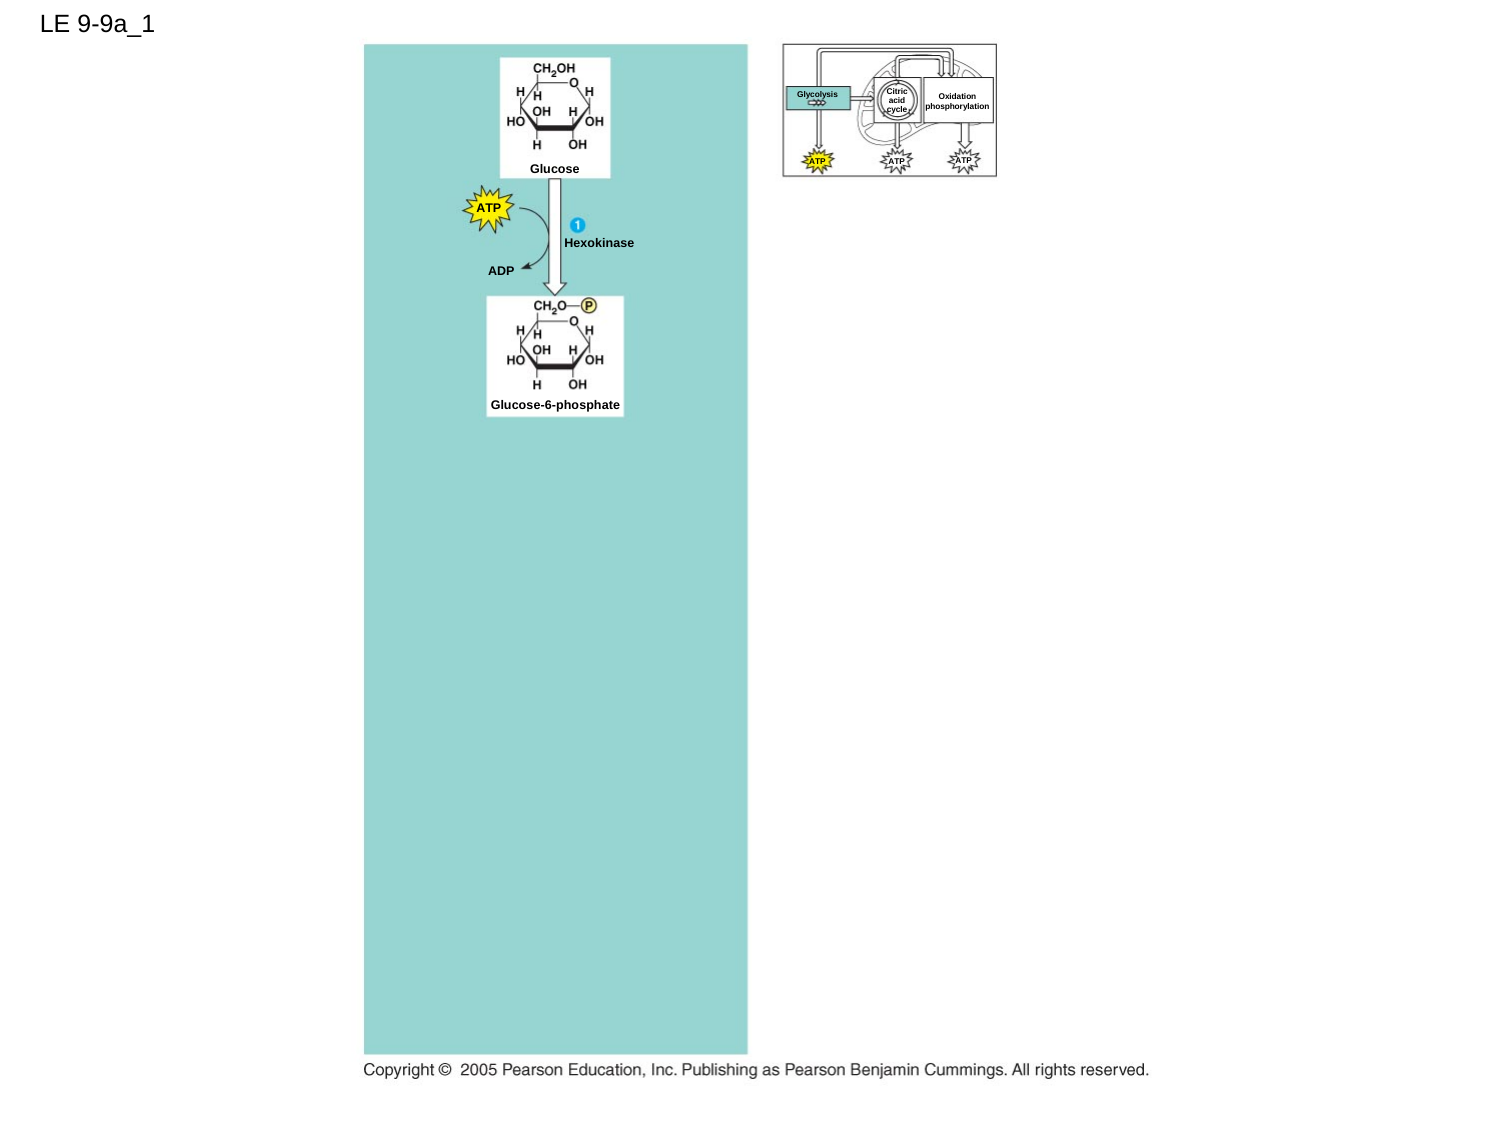

# LE 9-9a_1
Citric
acid
cycle
Glycolysis
Oxidation
phosphorylation
ATP
ATP
ATP
Glucose
ATP
Hexokinase
ADP
Glucose-6-phosphate